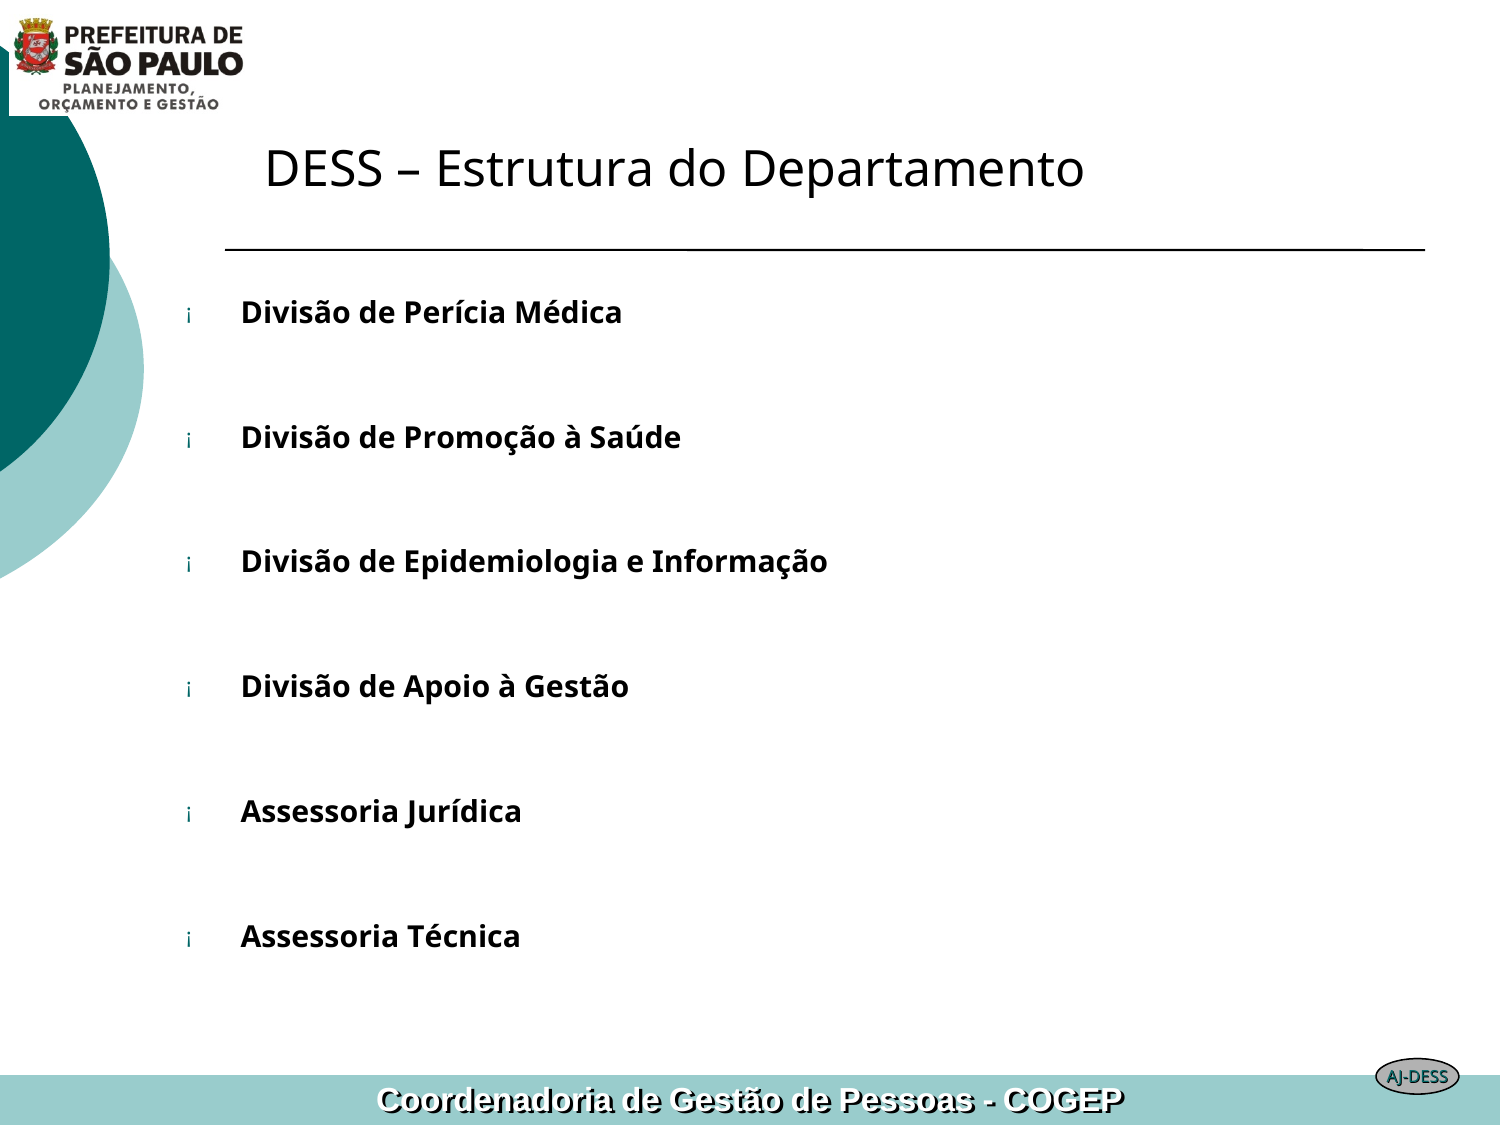

DESS – Estrutura do Departamento
# Divisão de Perícia Médica
Divisão de Promoção à Saúde
Divisão de Epidemiologia e Informação
Divisão de Apoio à Gestão
Assessoria Jurídica
Assessoria Técnica
AJ-DESS
AJ